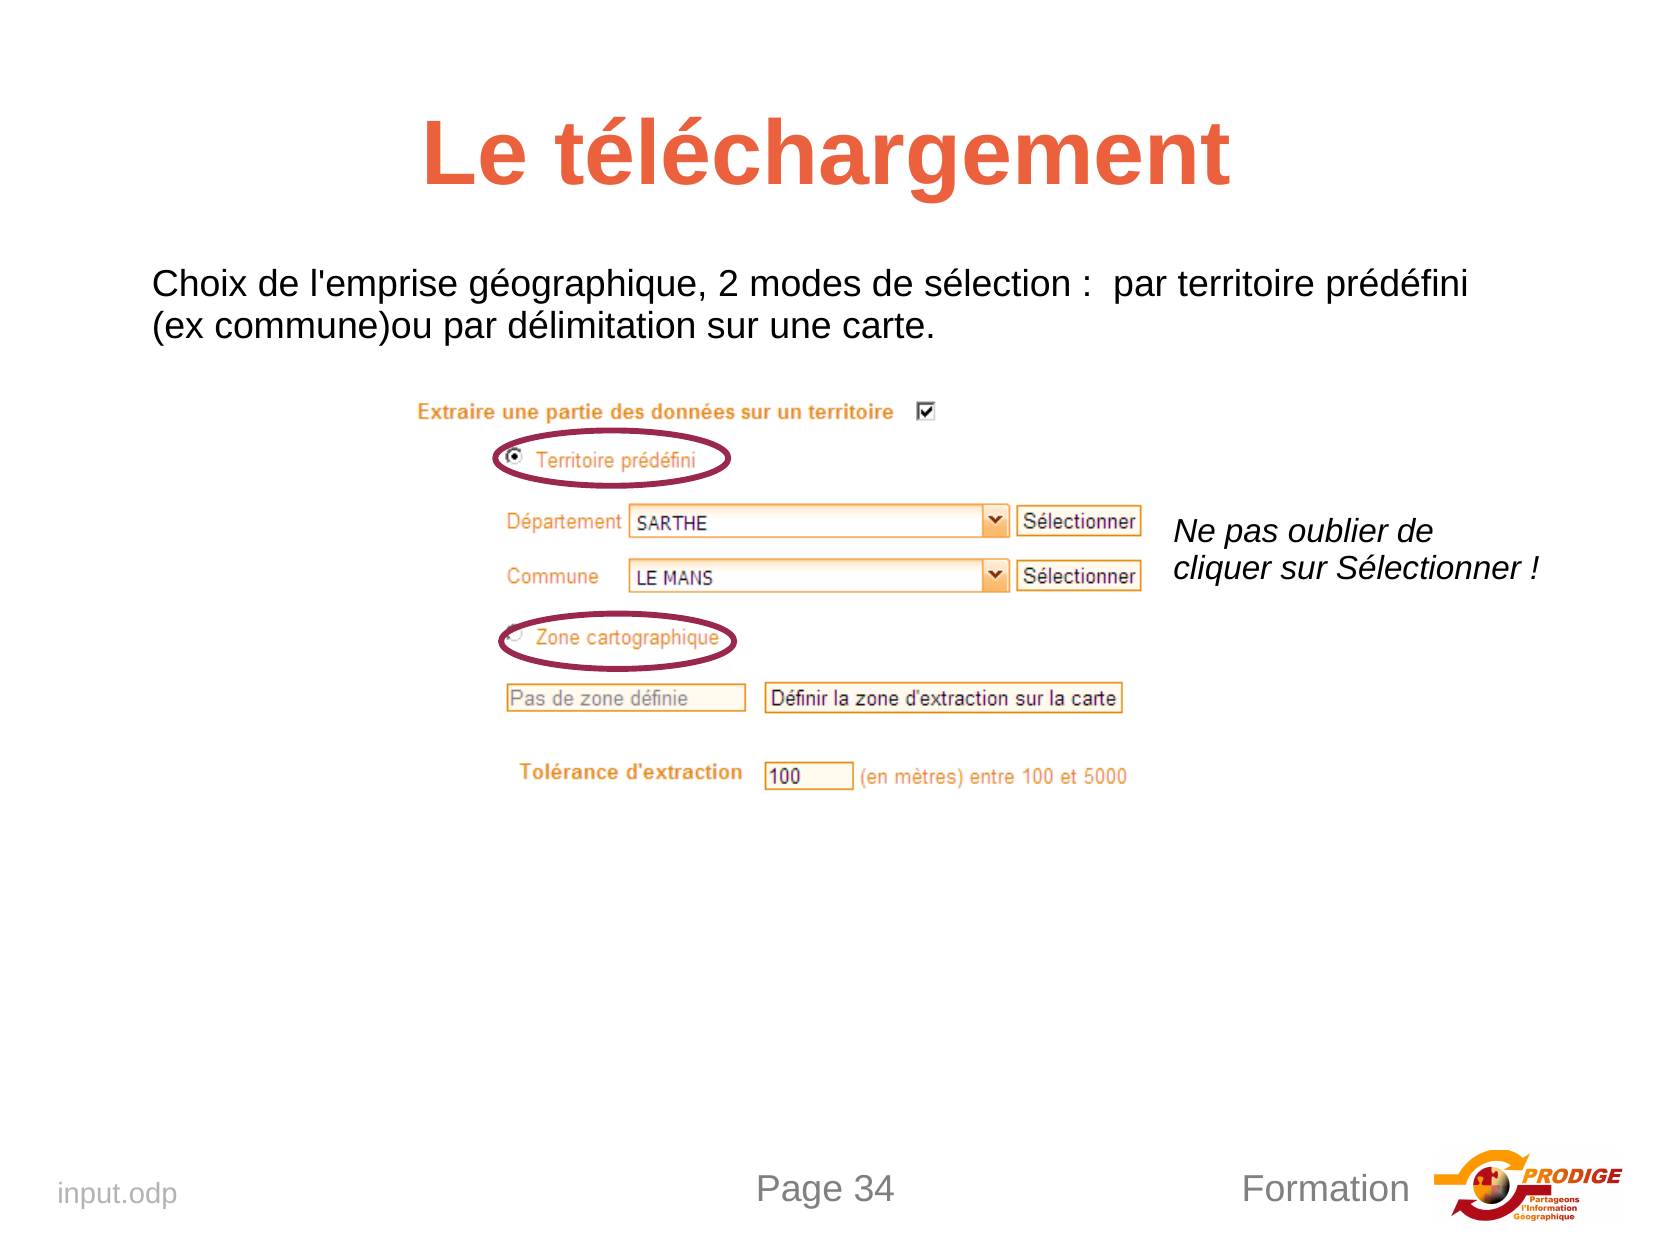

# Le téléchargement
Choix de l'emprise géographique, 2 modes de sélection : par territoire prédéfini (ex commune)ou par délimitation sur une carte.
Ne pas oublier de
cliquer sur Sélectionner !